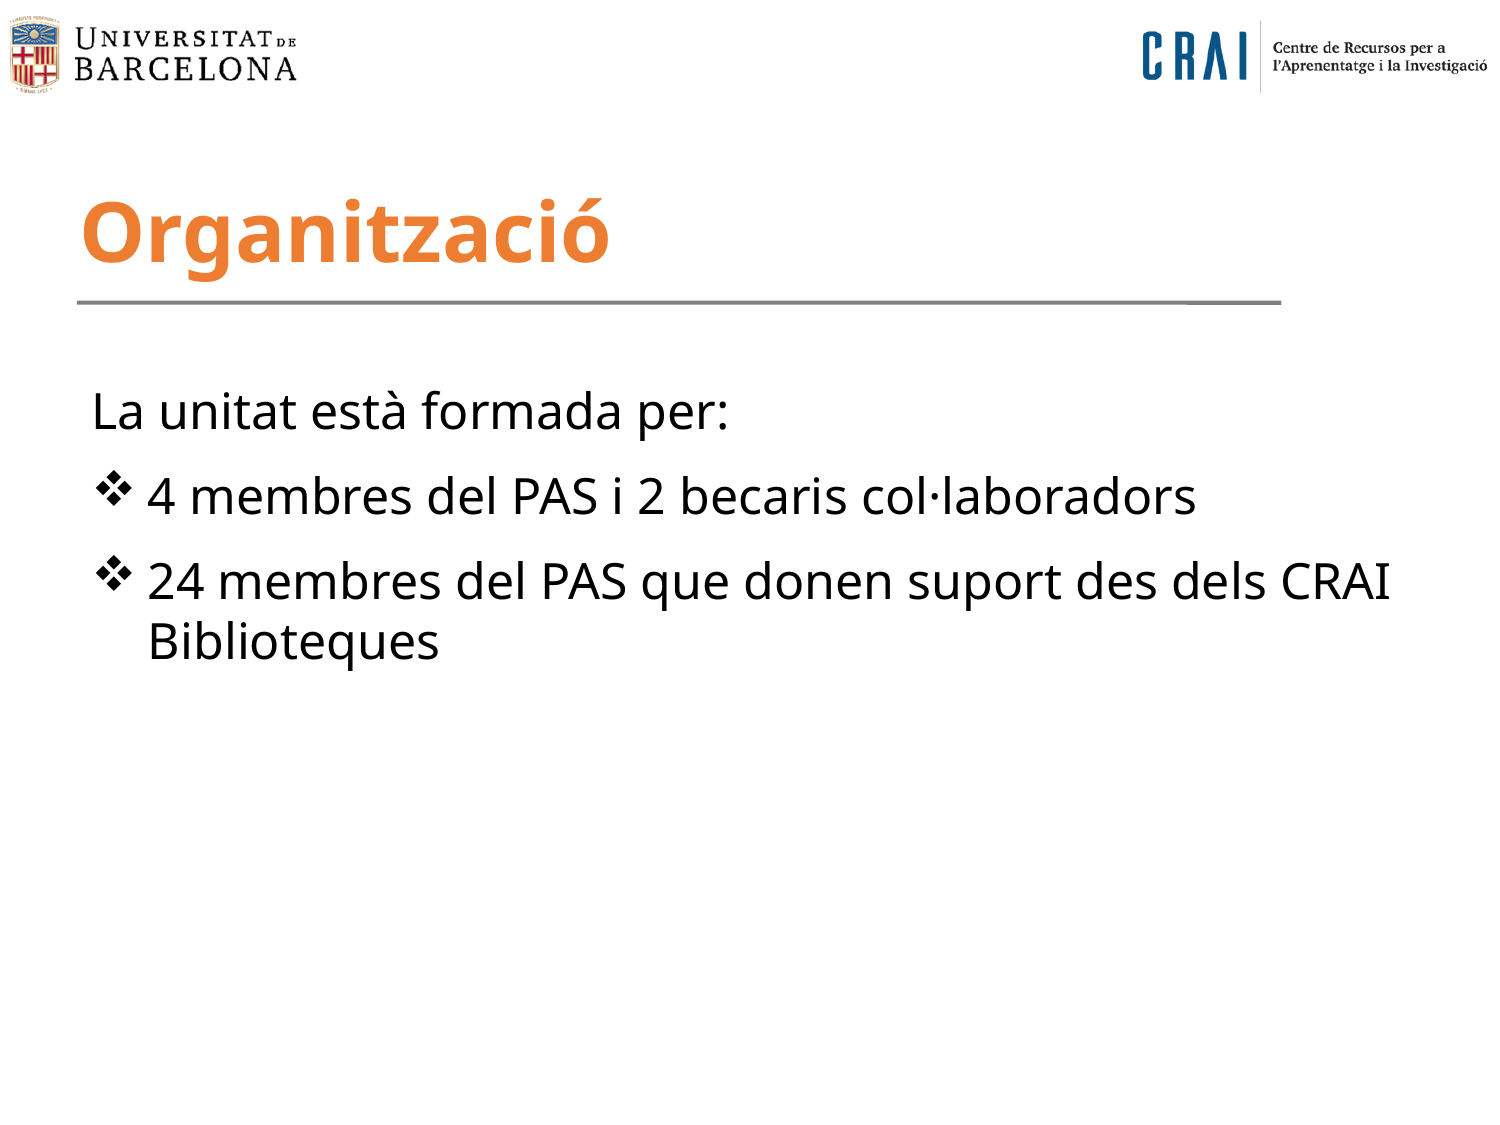

Organització
La unitat està formada per:
4 membres del PAS i 2 becaris col·laboradors
24 membres del PAS que donen suport des dels CRAI Biblioteques